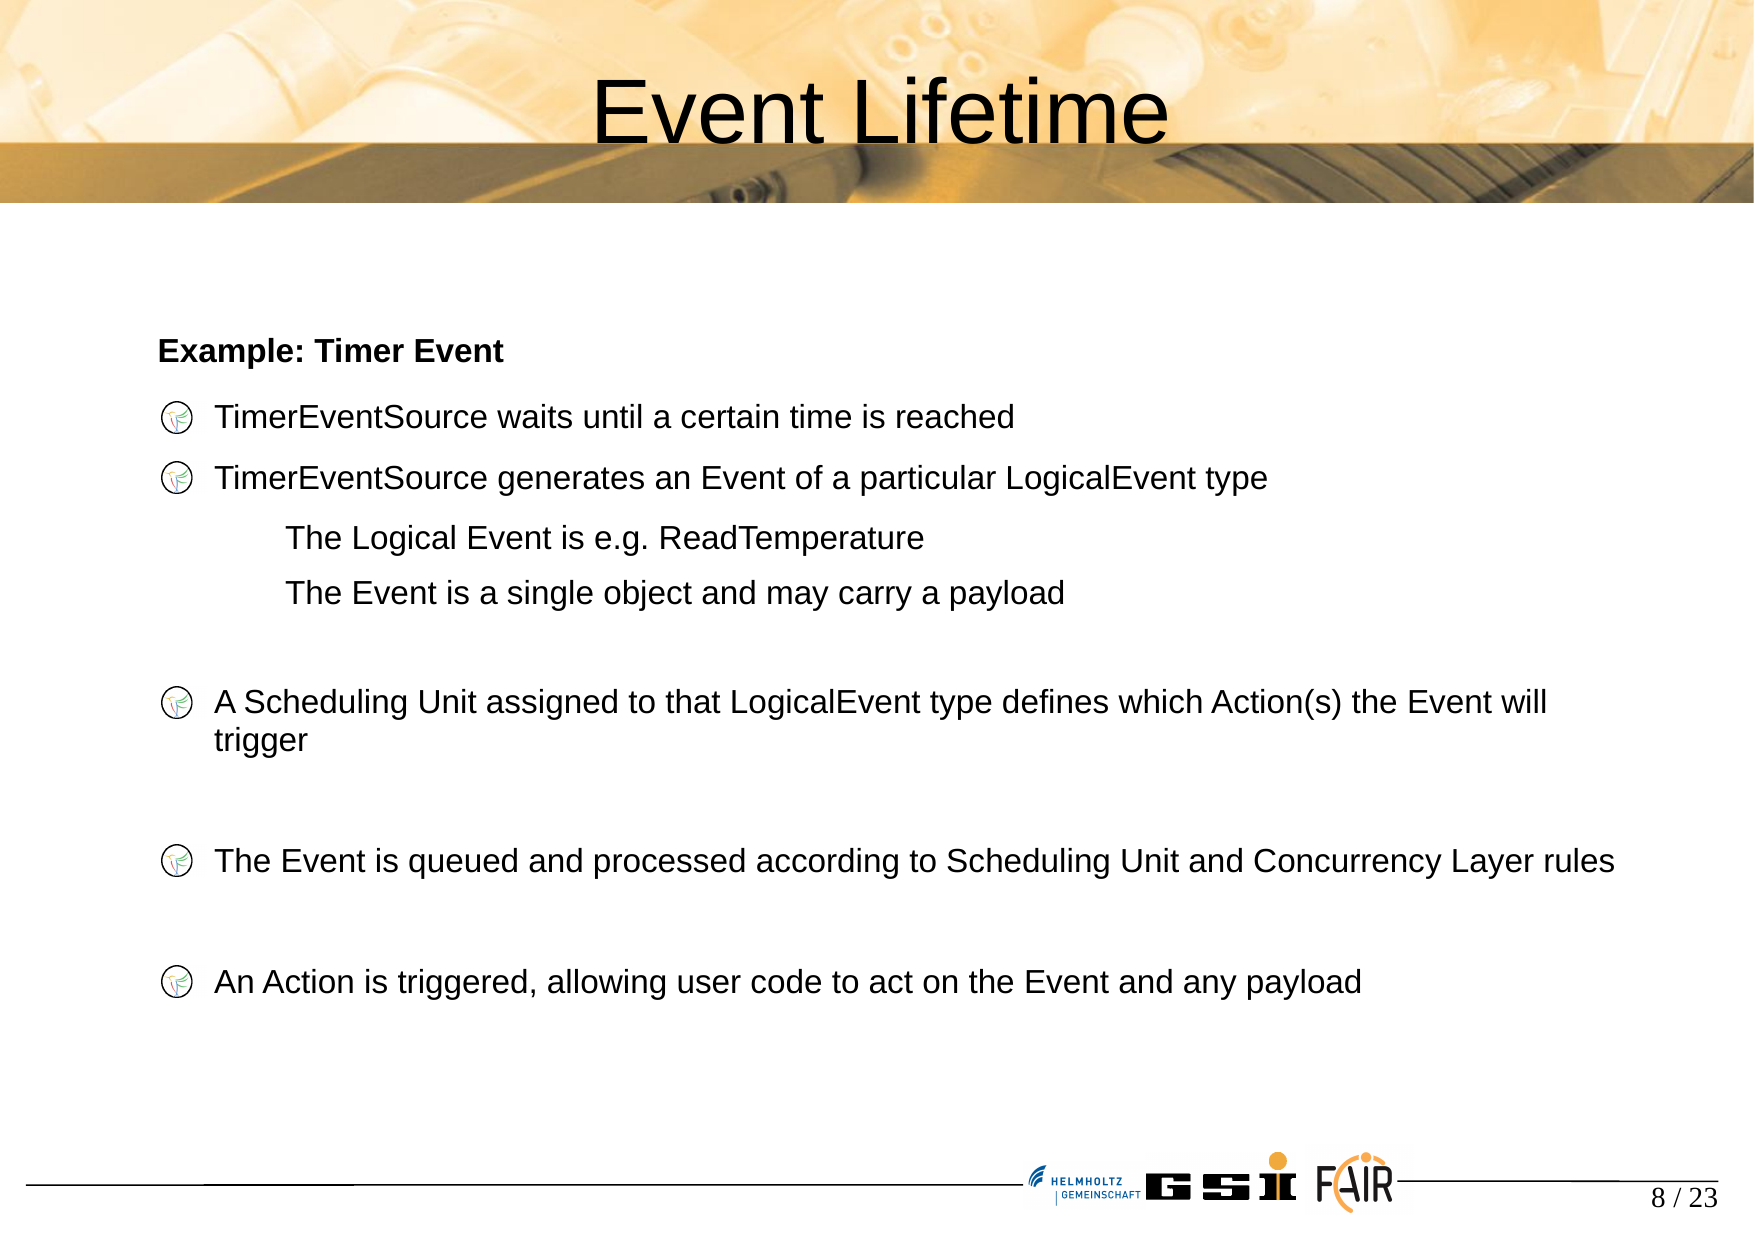

# Event Lifetime
Example: Timer Event
TimerEventSource waits until a certain time is reached
TimerEventSource generates an Event of a particular LogicalEvent type
The Logical Event is e.g. ReadTemperature
The Event is a single object and may carry a payload
A Scheduling Unit assigned to that LogicalEvent type defines which Action(s) the Event will trigger
The Event is queued and processed according to Scheduling Unit and Concurrency Layer rules
An Action is triggered, allowing user code to act on the Event and any payload
8